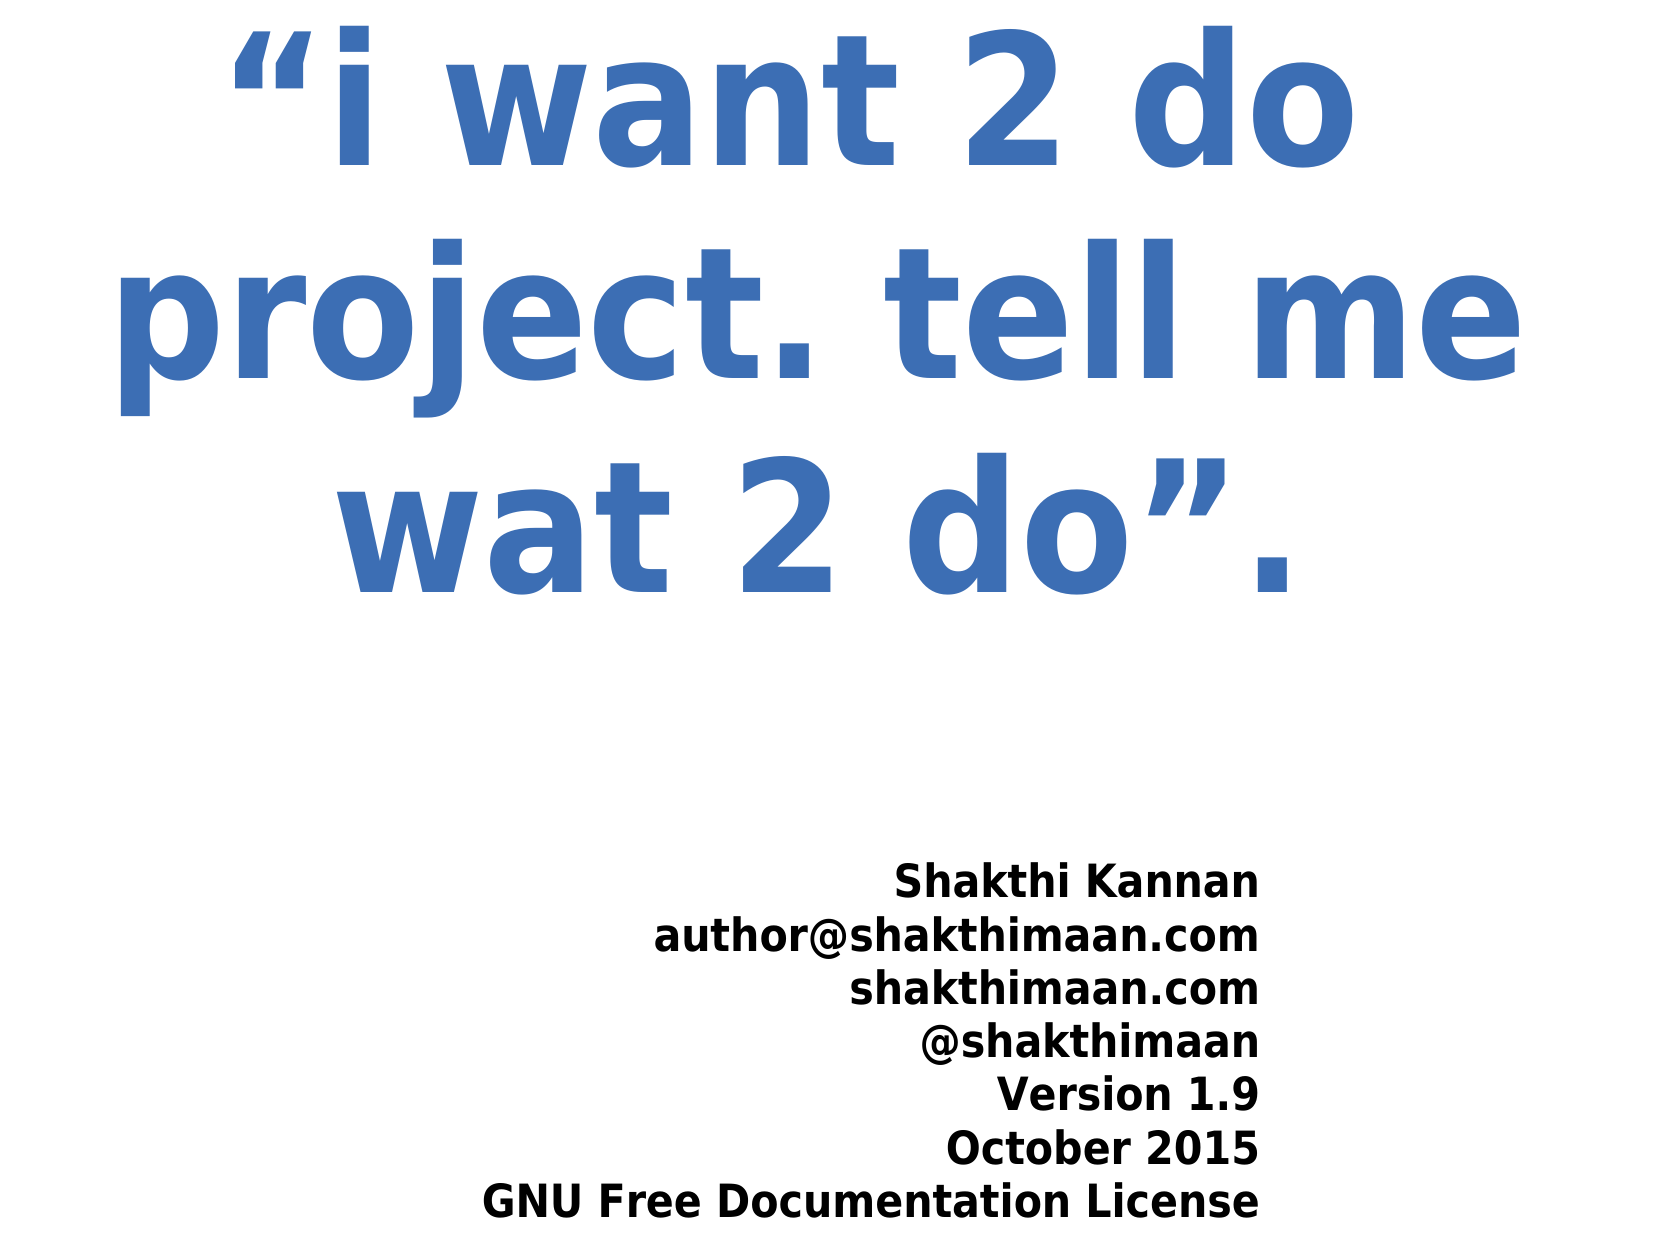

“i want 2 do project. tell me wat 2 do”.
Shakthi Kannan
author@shakthimaan.com
shakthimaan.com
@shakthimaan
Version 1.9
October 2015
GNU Free Documentation License